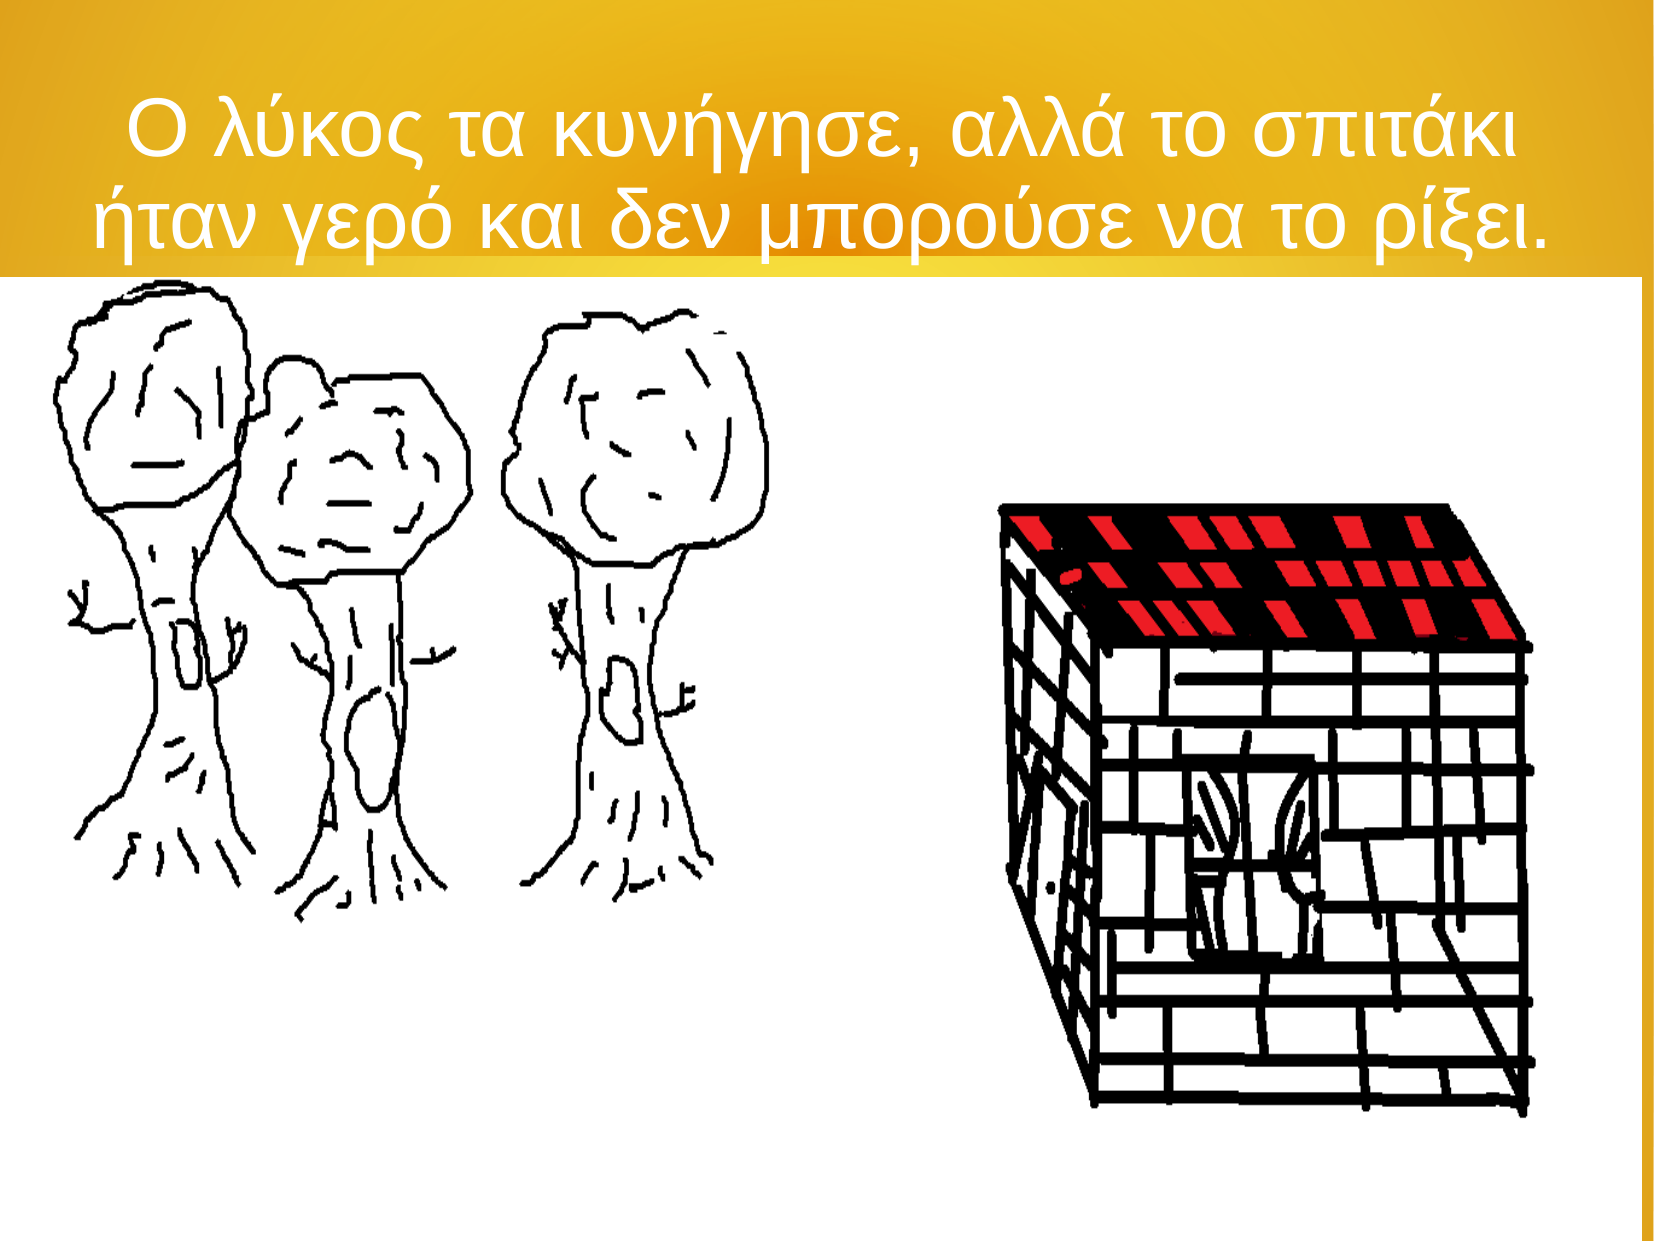

# Ο λύκος τα κυνήγησε, αλλά το σπιτάκι ήταν γερό και δεν μπορούσε να το ρίξει.
Ο λύκος τα κυνήγησε, αλλά το σπιτάκι
ήταν γερό και δεν μπορούσε να το ρίξει.
Τα γουρουνάκια τρομαγμένα, έτρεξαν στο πέτρινο σπιτάκι.
Τα γουρουνάκια τρομαγμένα, έτρεξαν στο πέτρινο σπιτάκι.